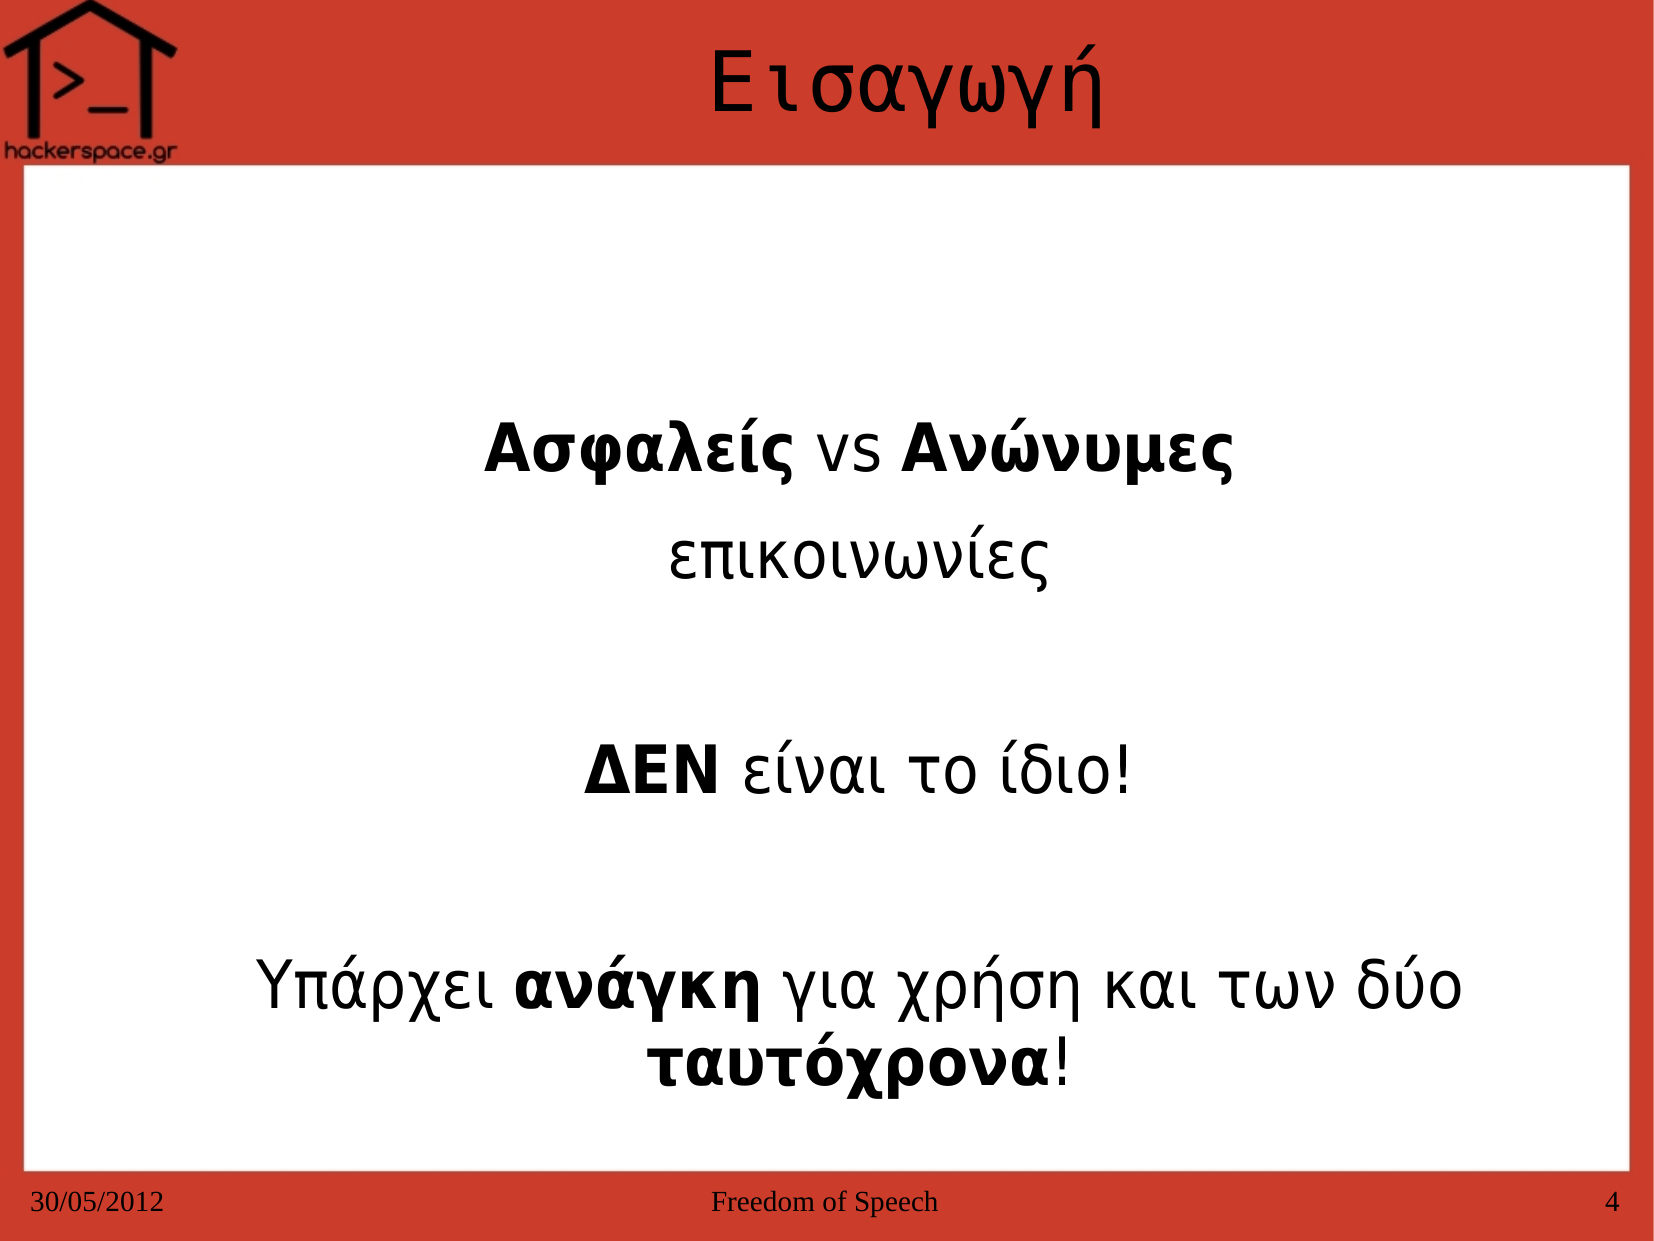

# Εισαγωγή
Ασφαλείς vs Ανώνυμες
επικοινωνίες
ΔΕΝ είναι το ίδιο!
Υπάρχει ανάγκη για χρήση και των δύο ταυτόχρονα!
30/05/2012
Freedom of Speech
4